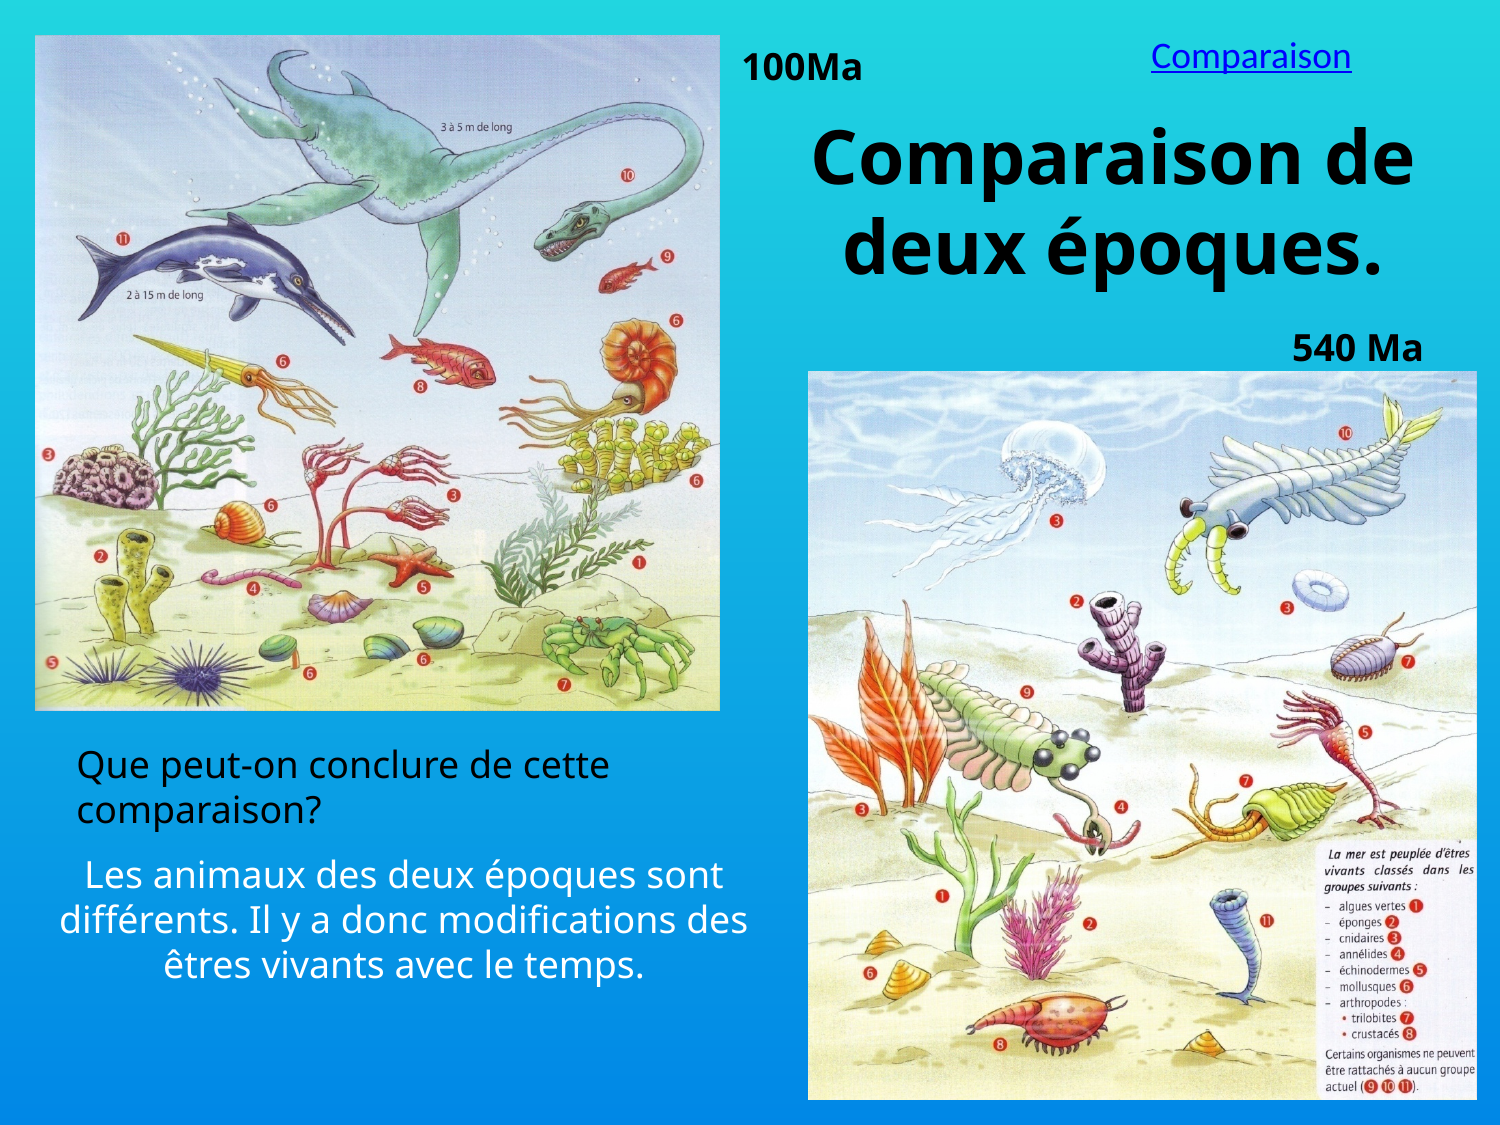

Comparaison
100Ma
# Comparaison de deux époques.
540 Ma
Que peut-on conclure de cette comparaison?
Les animaux des deux époques sont différents. Il y a donc modifications des êtres vivants avec le temps.